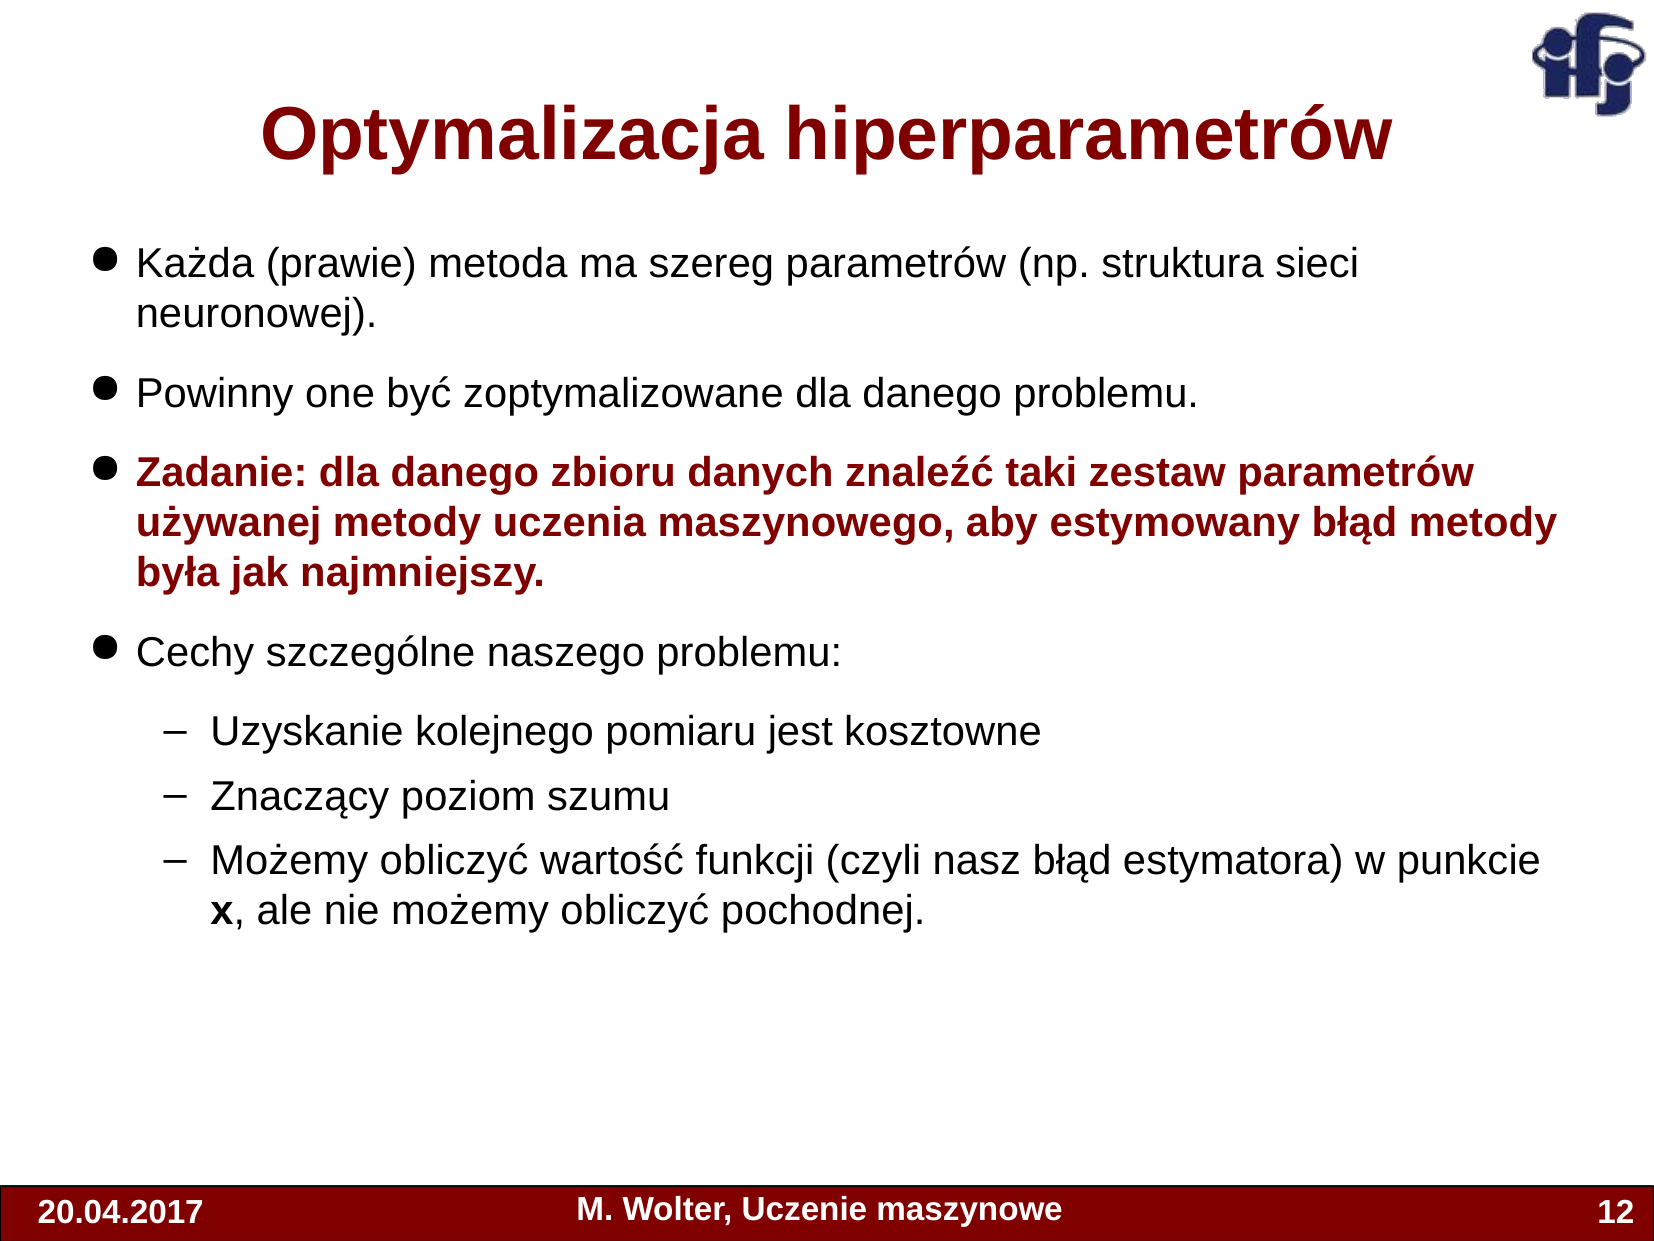

# Optymalizacja hiperparametrów
Każda (prawie) metoda ma szereg parametrów (np. struktura sieci neuronowej).
Powinny one być zoptymalizowane dla danego problemu.
Zadanie: dla danego zbioru danych znaleźć taki zestaw parametrów używanej metody uczenia maszynowego, aby estymowany błąd metody była jak najmniejszy.
Cechy szczególne naszego problemu:
Uzyskanie kolejnego pomiaru jest kosztowne
Znaczący poziom szumu
Możemy obliczyć wartość funkcji (czyli nasz błąd estymatora) w punkcie x, ale nie możemy obliczyć pochodnej.
9.03.2017
Machine Learning, M. Wolter